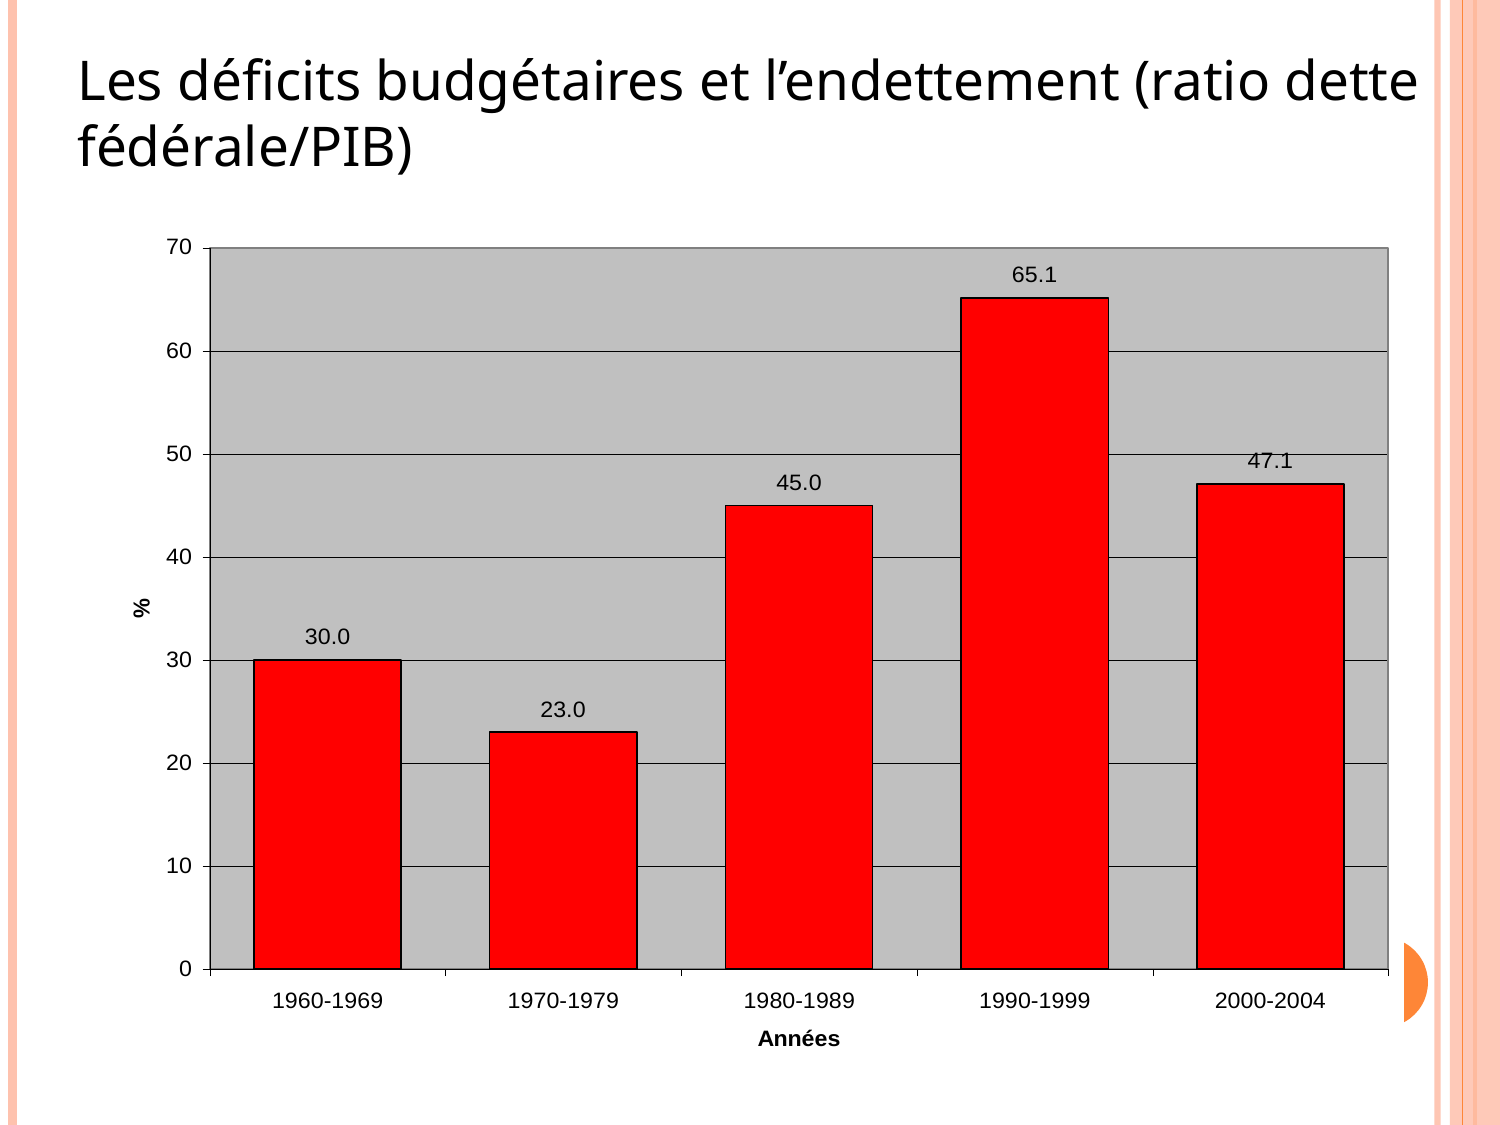

# Les déficits budgétaires et l’endettement (ratio dette fédérale/PIB)